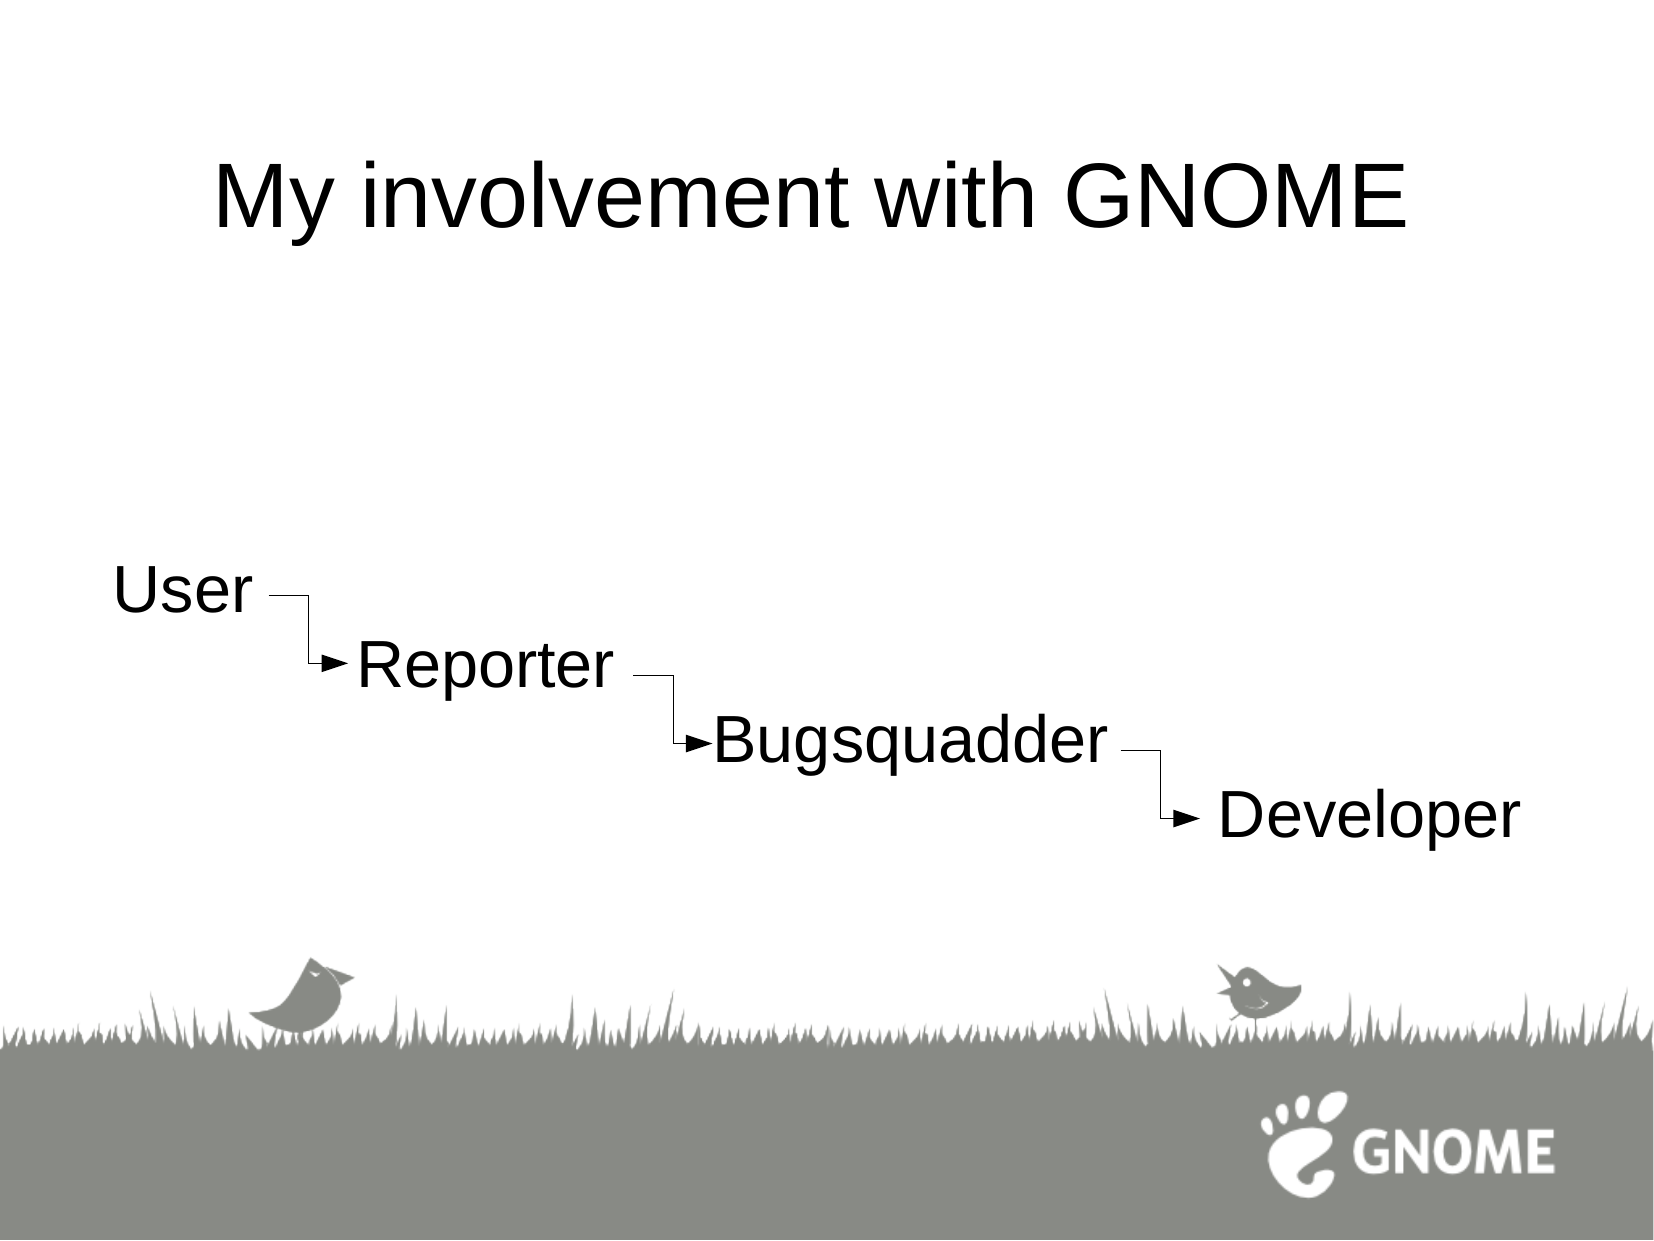

# My involvement with GNOME
User
			 Reporter
								Bugsquadder
														 Developer